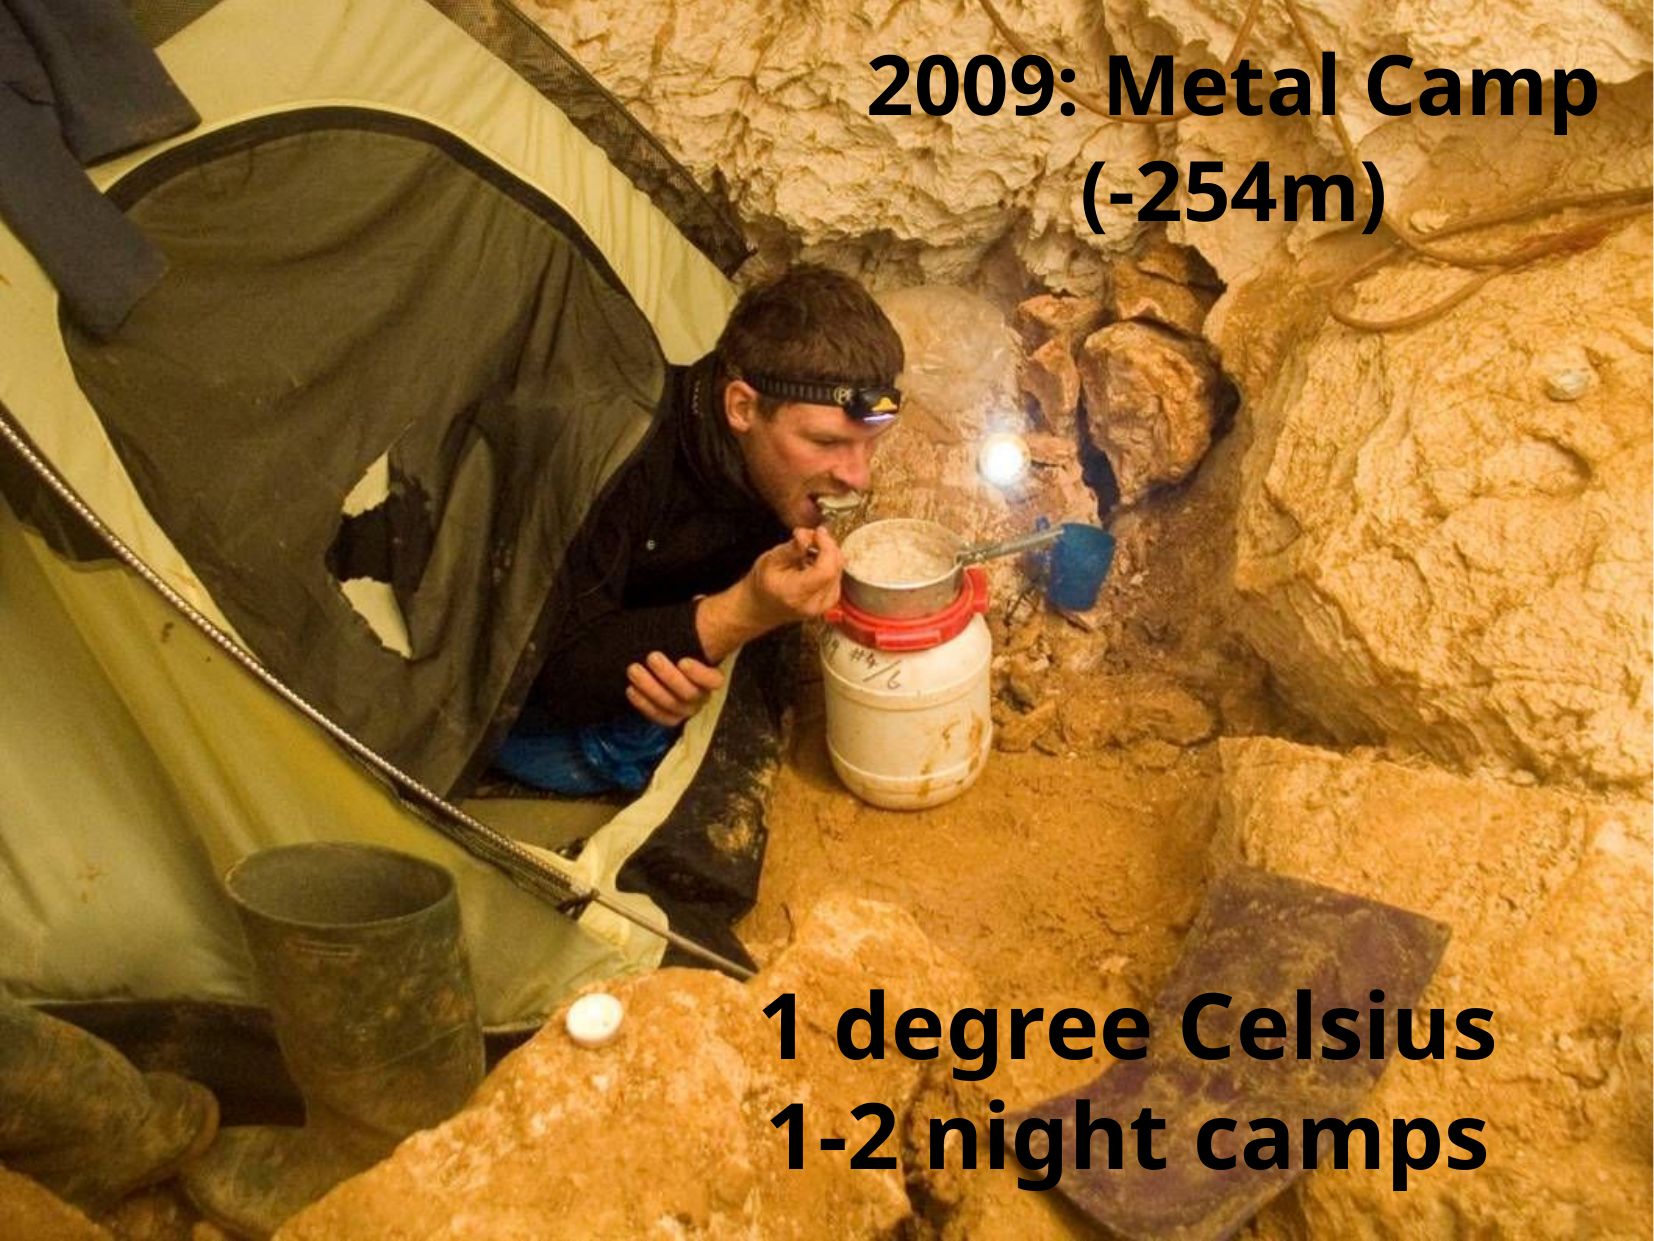

# 2009: Metal Camp (-254m)
1 degree Celsius
1-2 night camps